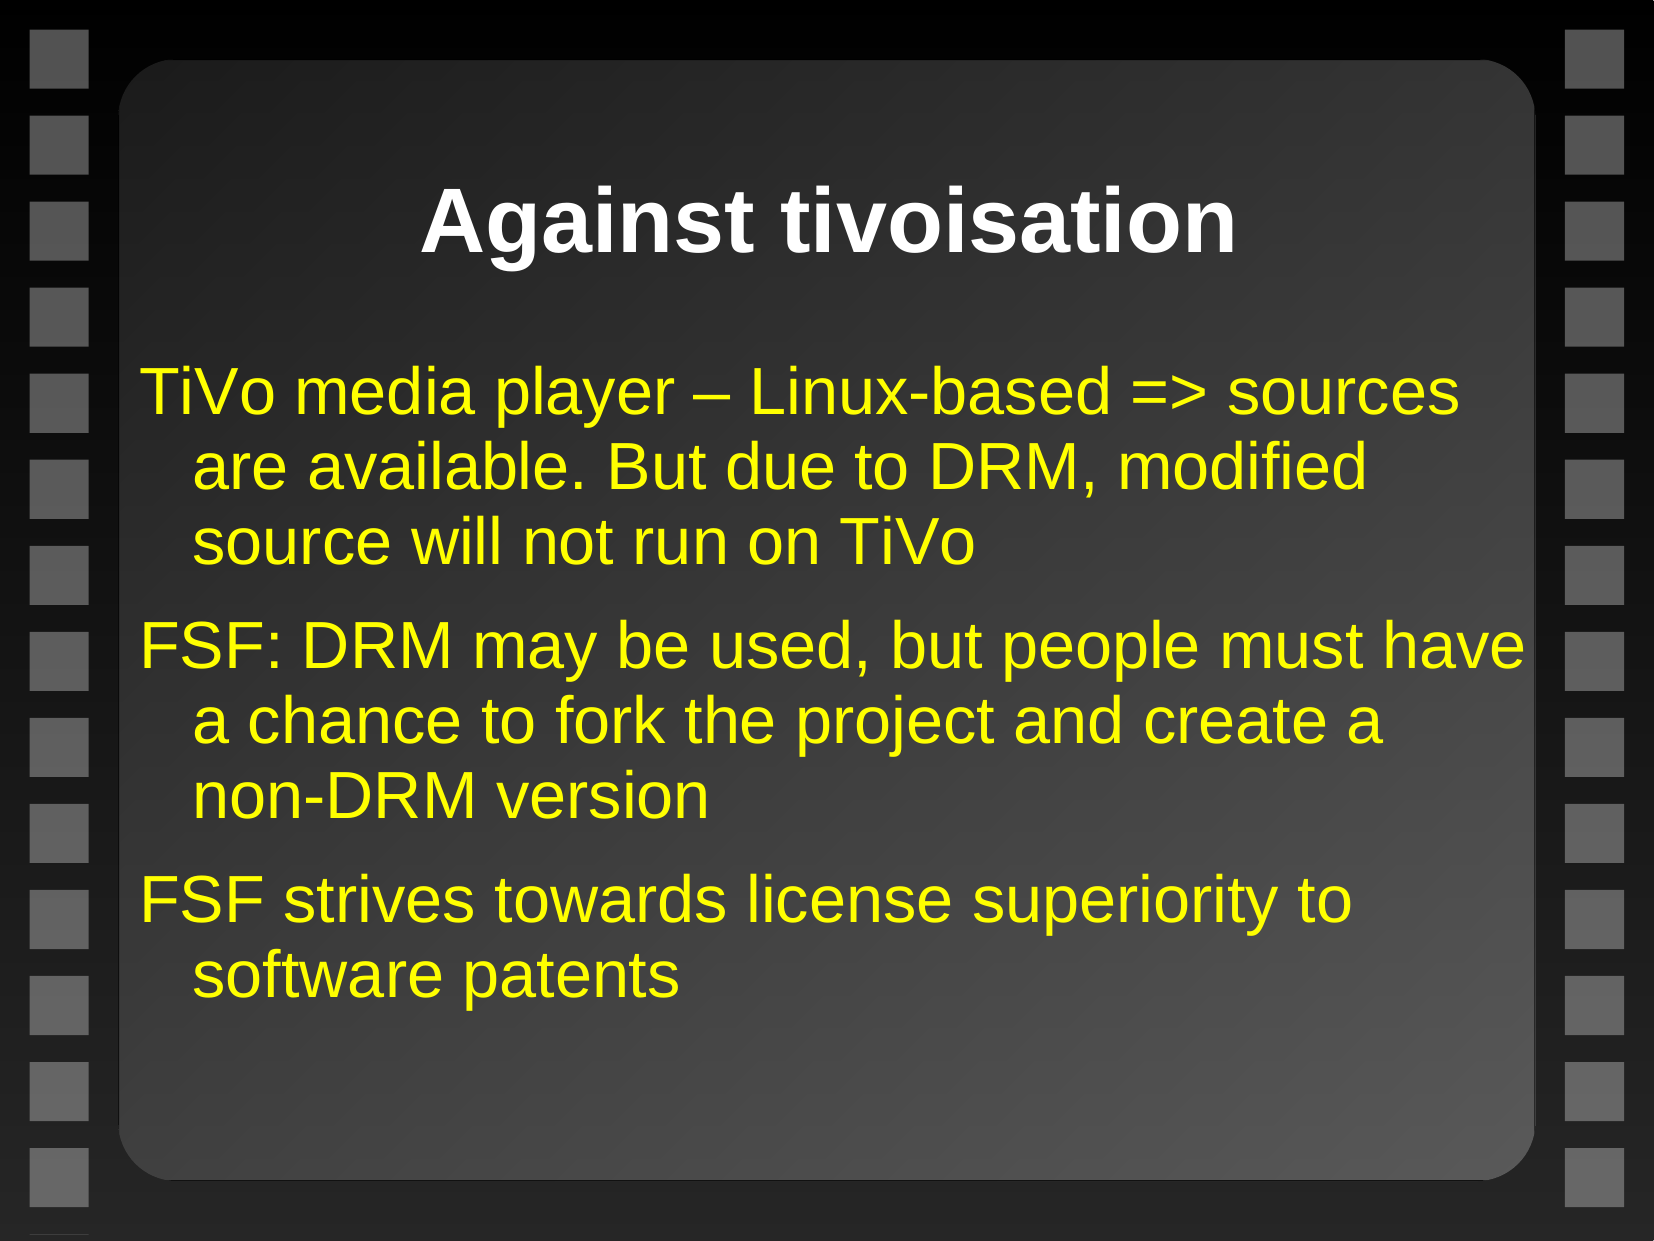

# Against tivoisation
TiVo media player – Linux-based => sources are available. But due to DRM, modified source will not run on TiVo
FSF: DRM may be used, but people must have a chance to fork the project and create a non-DRM version
FSF strives towards license superiority to software patents